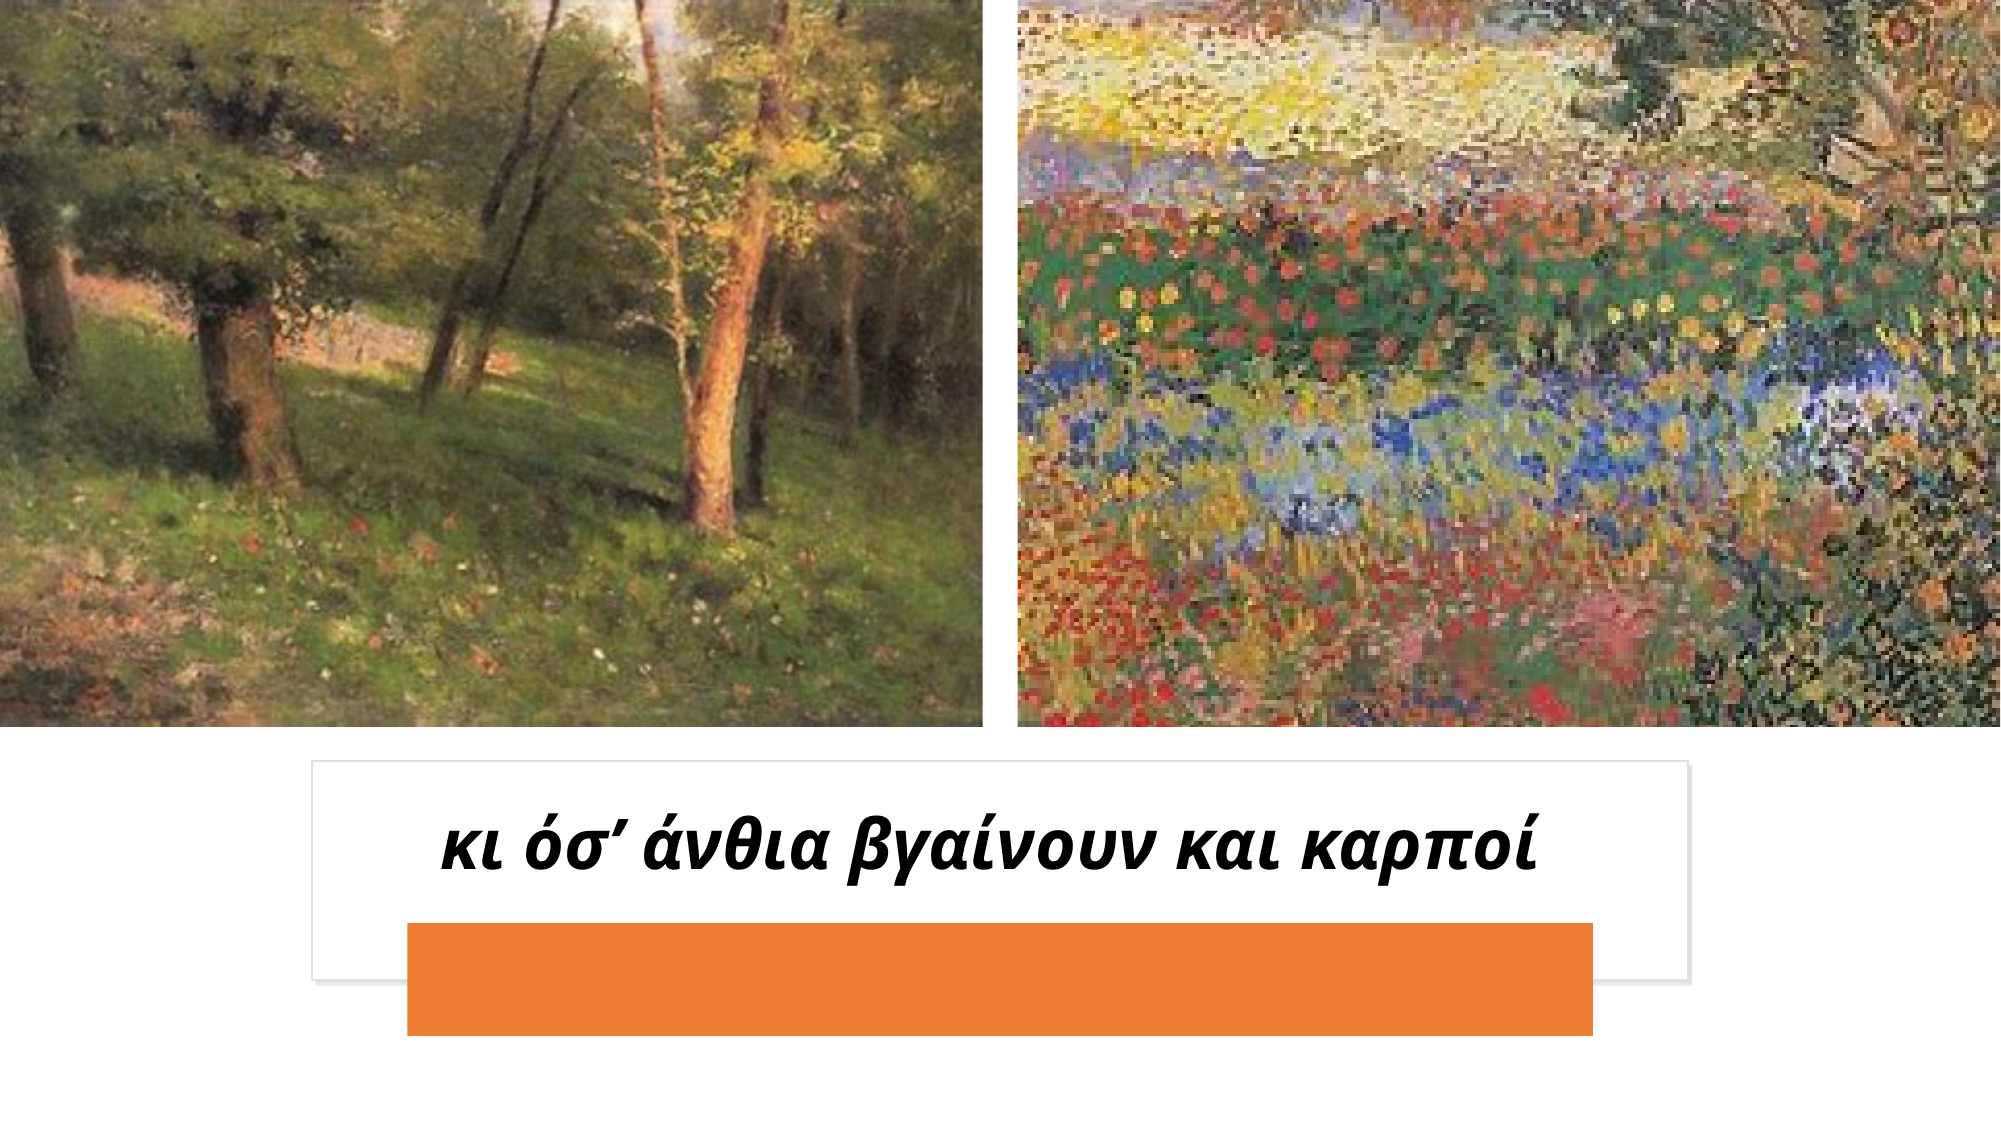

# κι όσ’ άνθια βγαίνουν και καρποί